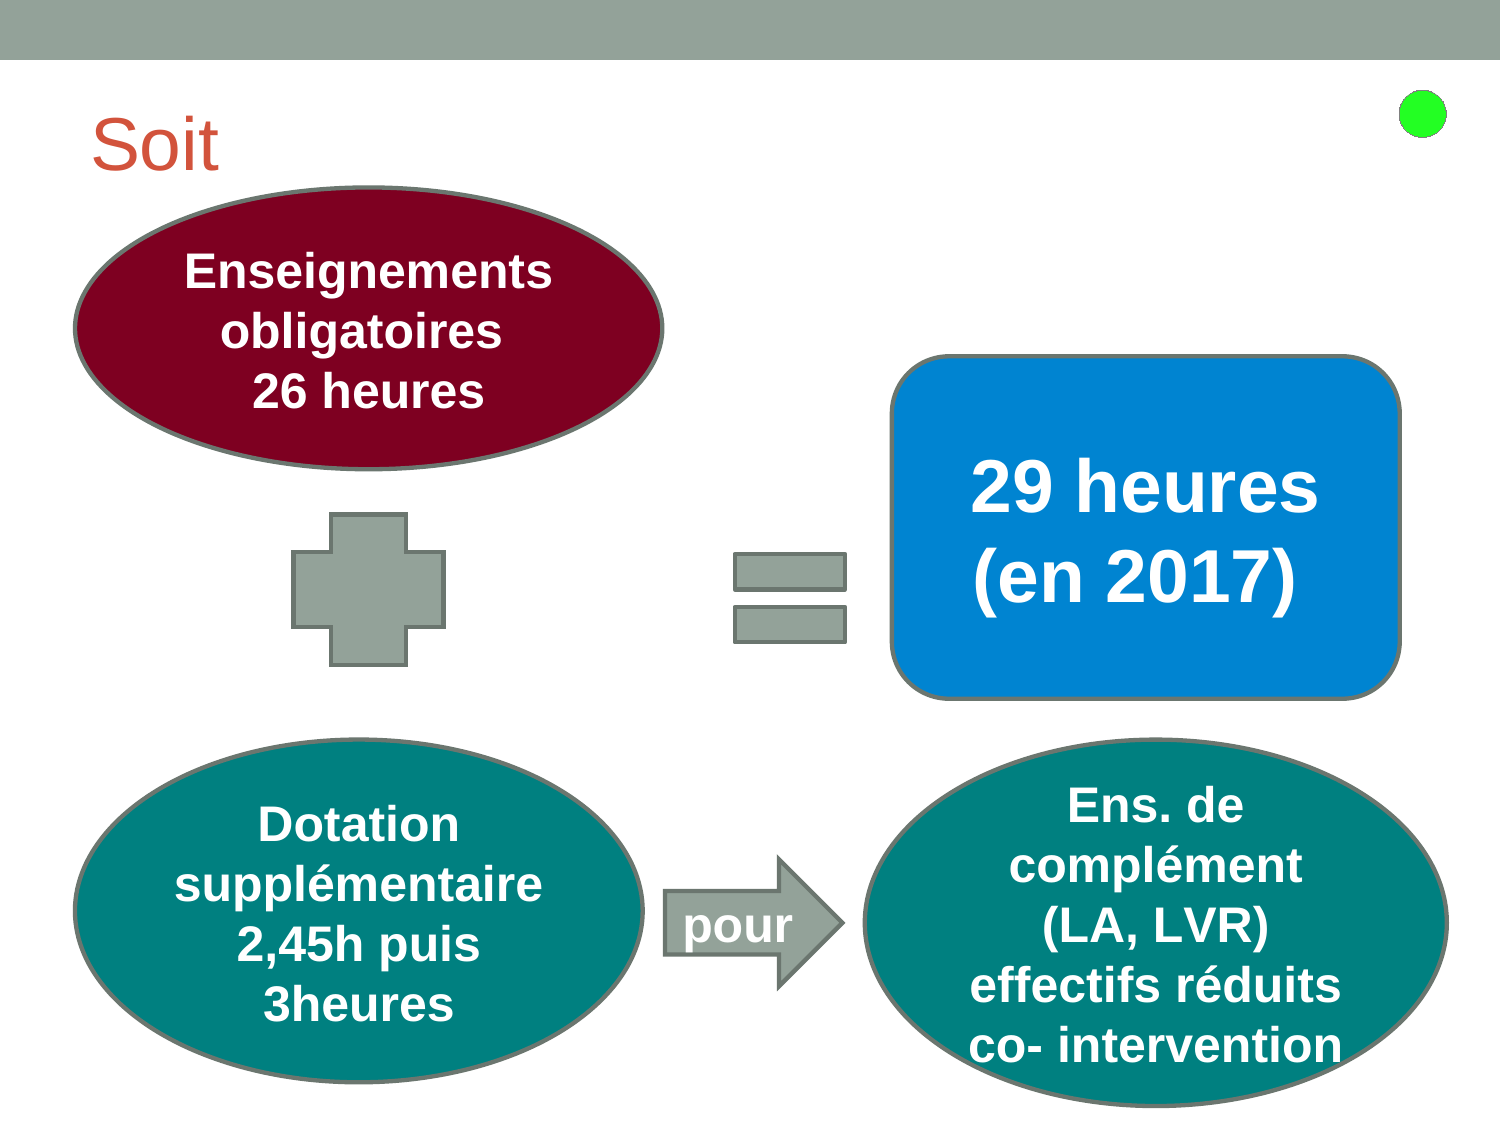

# Soit
Enseignements obligatoires
26 heures
29 heures (en 2017)
Dotation supplémentaire
2,45h puis 3heures
Ens. de complément (LA, LVR)
effectifs réduits co- intervention
pour